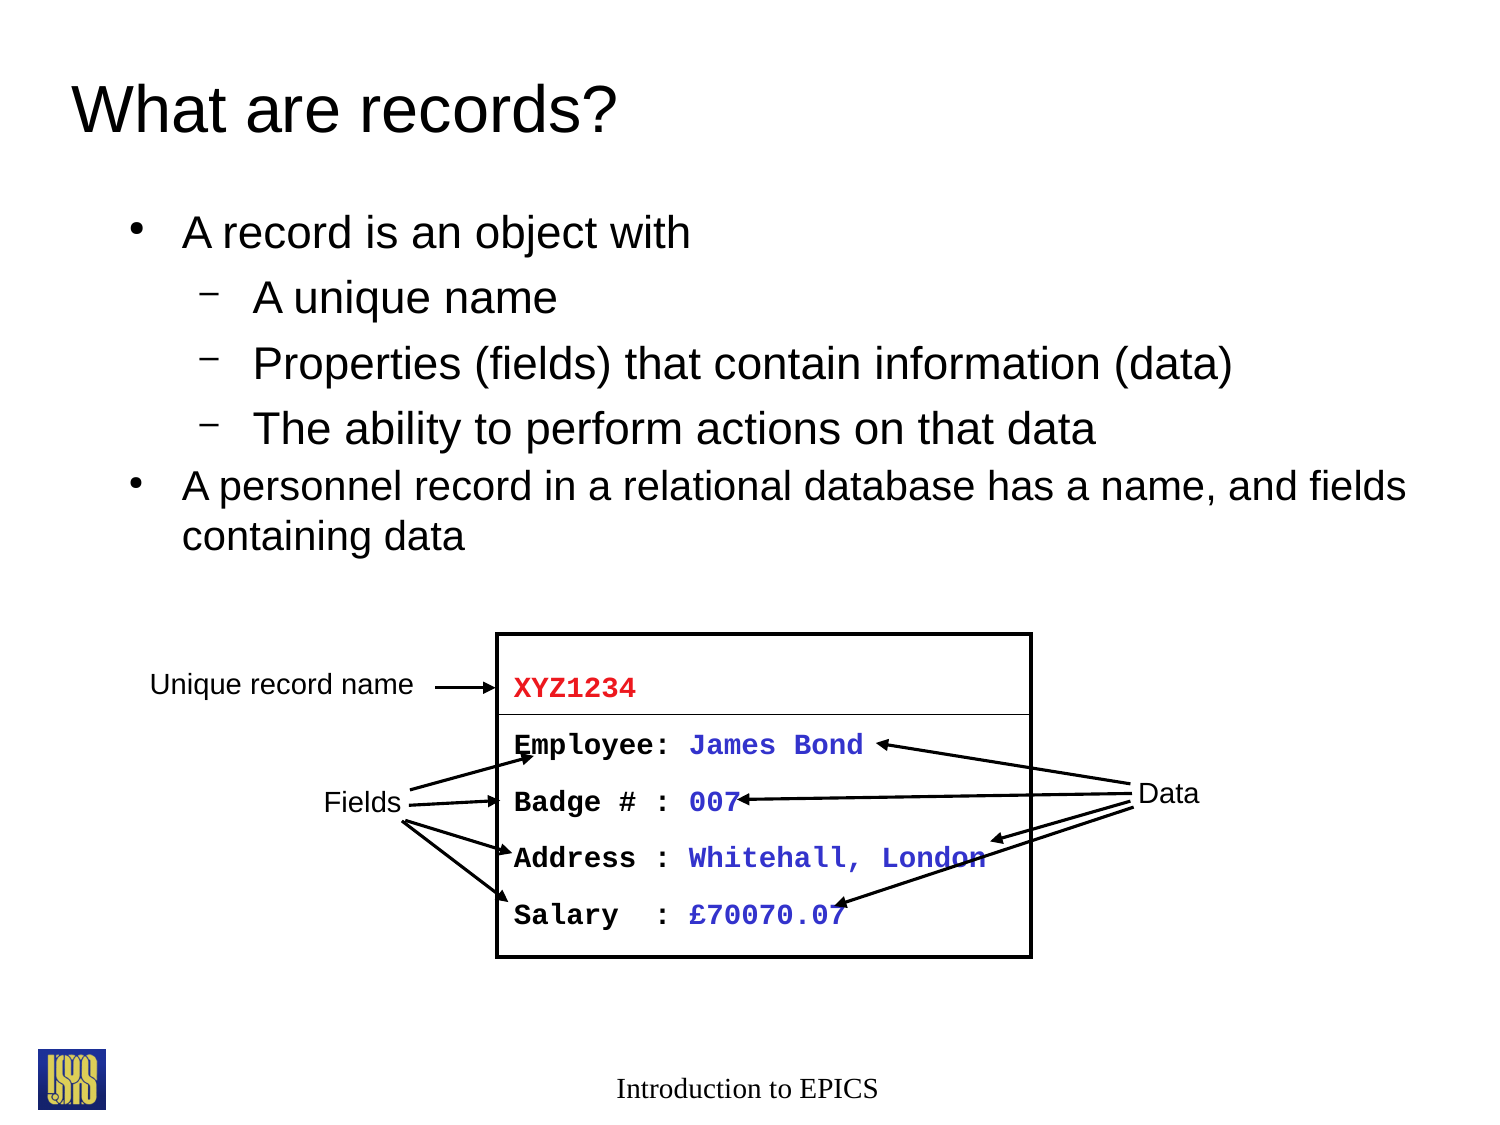

# What are records?
A record is an object with
A unique name
Properties (fields) that contain information (data)
The ability to perform actions on that data
A personnel record in a relational database has a name, and fields containing data
Unique record name
XYZ1234
Employee: James Bond
Badge # : 007
Address : Whitehall, London
Salary : £70070.07
Data
Fields
[Your Presentation Title]